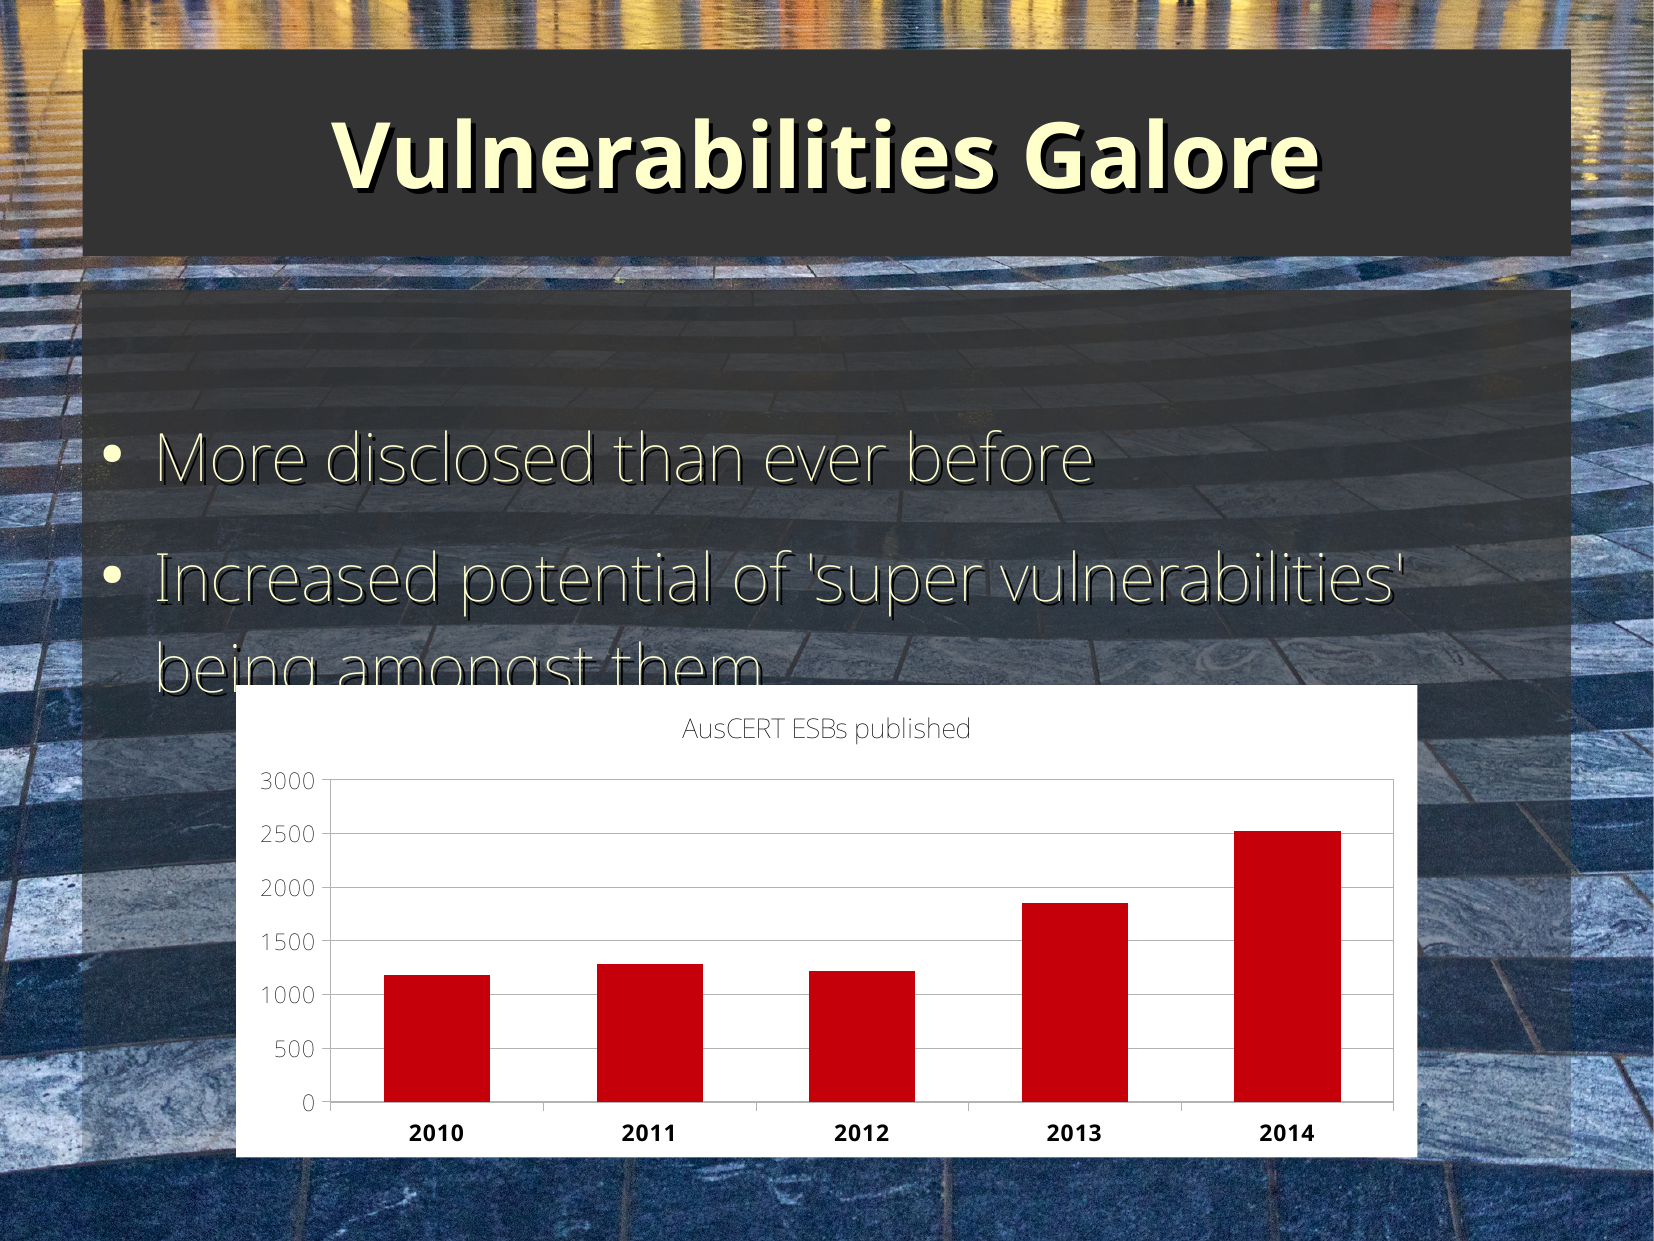

# Vulnerabilities Galore
More disclosed than ever before
Increased potential of 'super vulnerabilities' being amongst them
### Chart: AusCERT ESBs published
| Category | Column B |
|---|---|
| 2010 | 1179.0 |
| 2011 | 1282.0 |
| 2012 | 1217.0 |
| 2013 | 1853.0 |
| 2014 | 2520.0 |